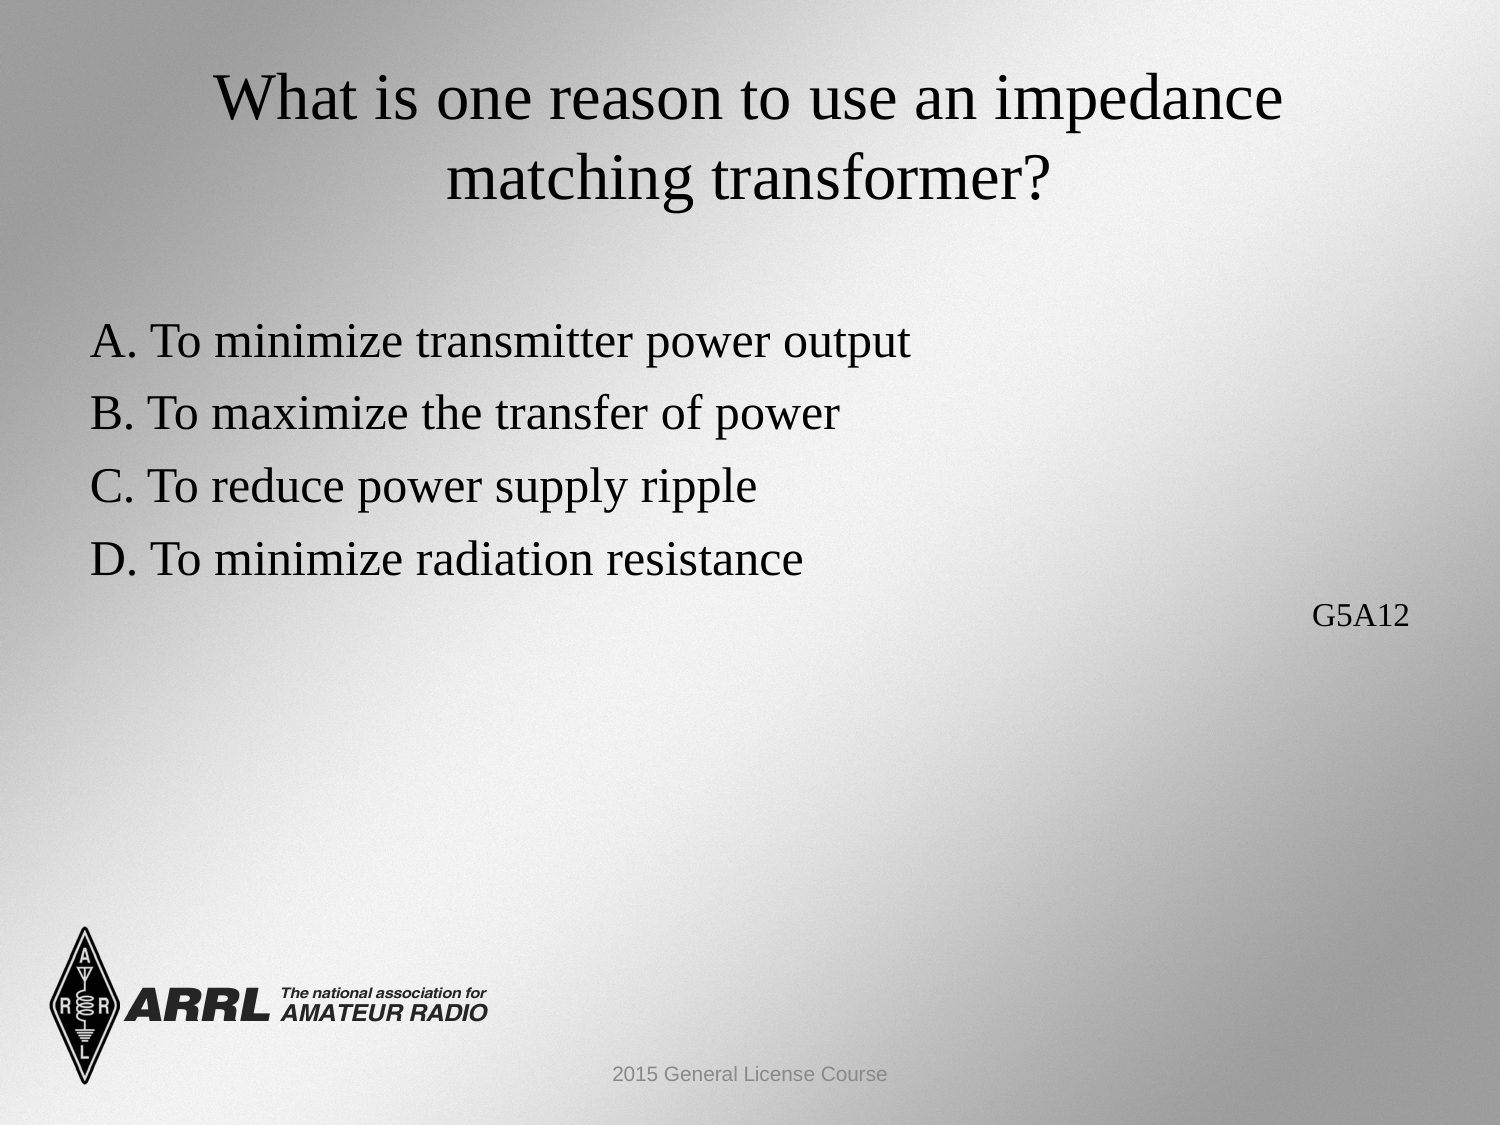

What is one reason to use an impedance matching transformer?
# A. To minimize transmitter power output
B. To maximize the transfer of power
C. To reduce power supply ripple
D. To minimize radiation resistance
 G5A12
2015 General License Course